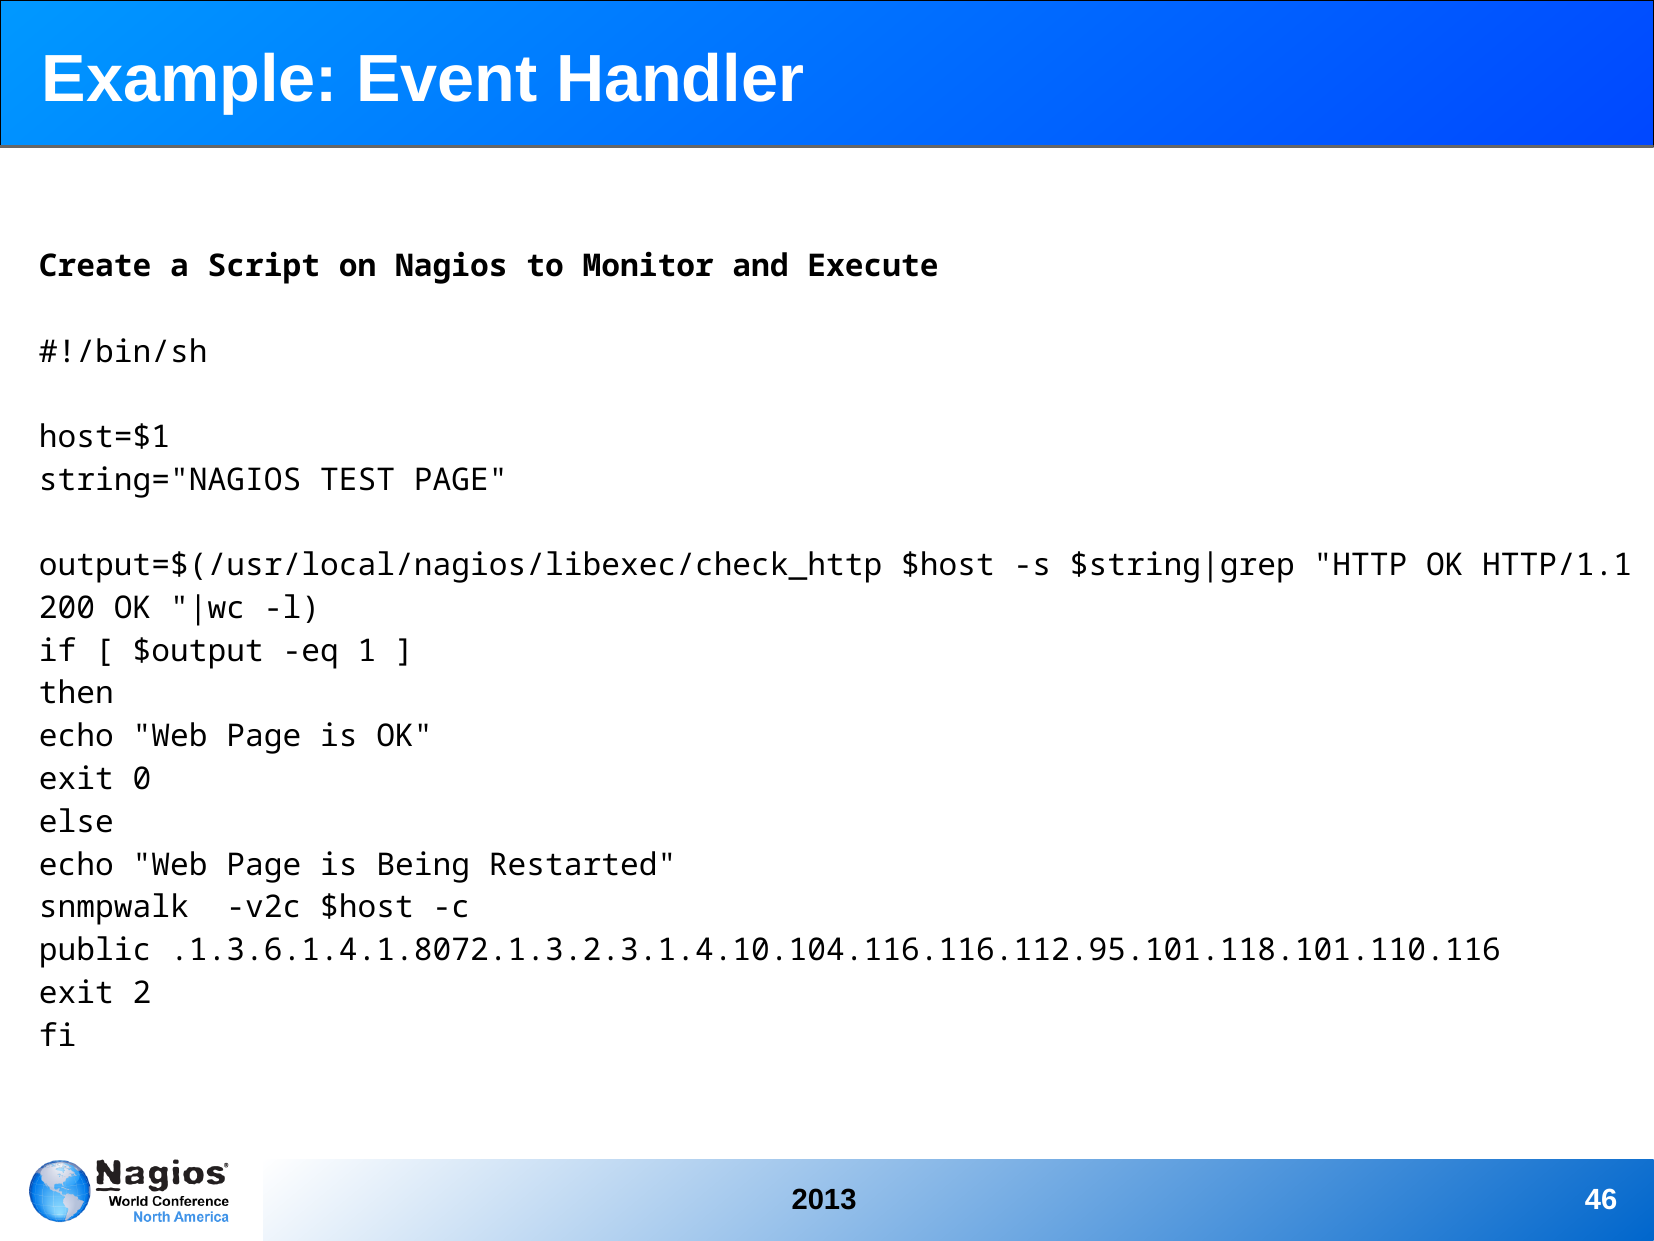

# Example: Event Handler
Create a Script on Nagios to Monitor and Execute
#!/bin/sh
host=$1
string="NAGIOS TEST PAGE"
output=$(/usr/local/nagios/libexec/check_http $host -s $string|grep "HTTP OK HTTP/1.1 200 OK "|wc -l)
if [ $output -eq 1 ]
then
echo "Web Page is OK"
exit 0
else
echo "Web Page is Being Restarted"
snmpwalk -v2c $host -c public .1.3.6.1.4.1.8072.1.3.2.3.1.4.10.104.116.116.112.95.101.118.101.110.116
exit 2
fi
2011
46